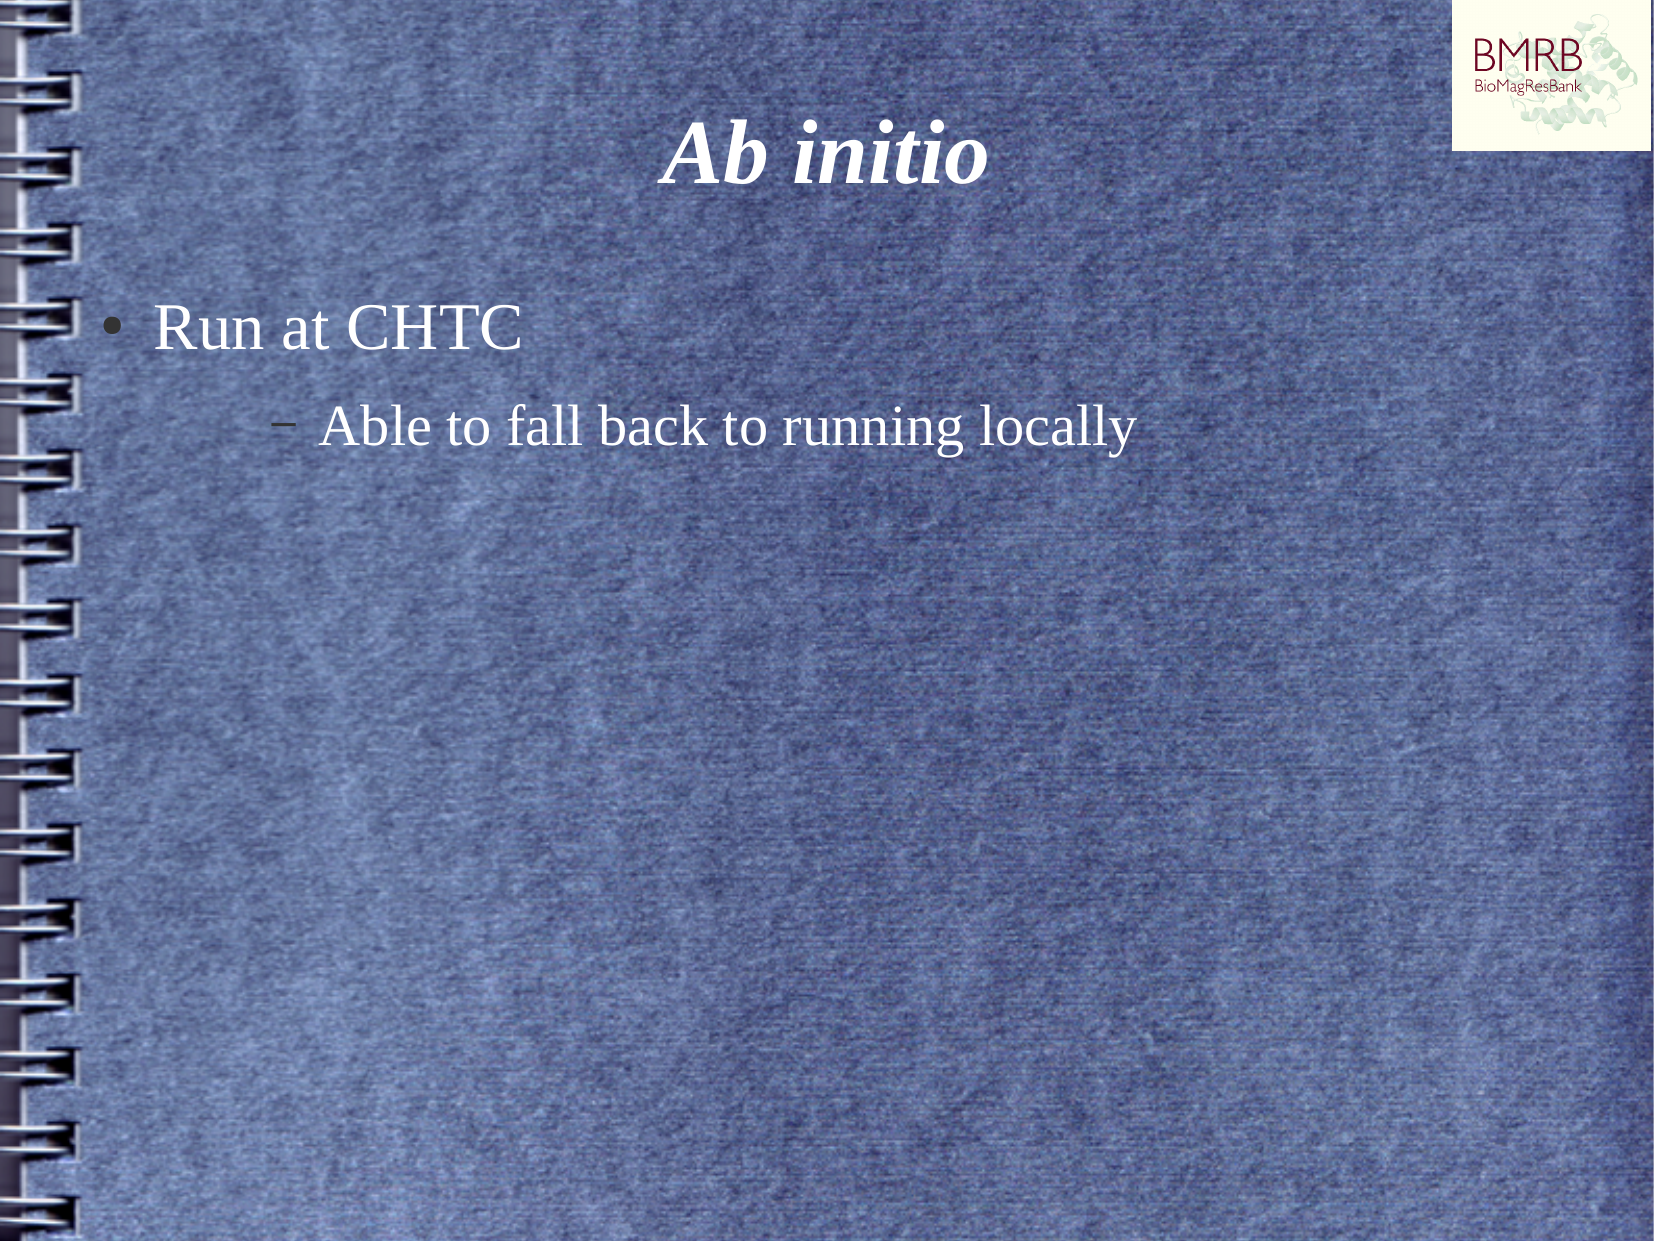

# Ab initio
Run at CHTC
Able to fall back to running locally